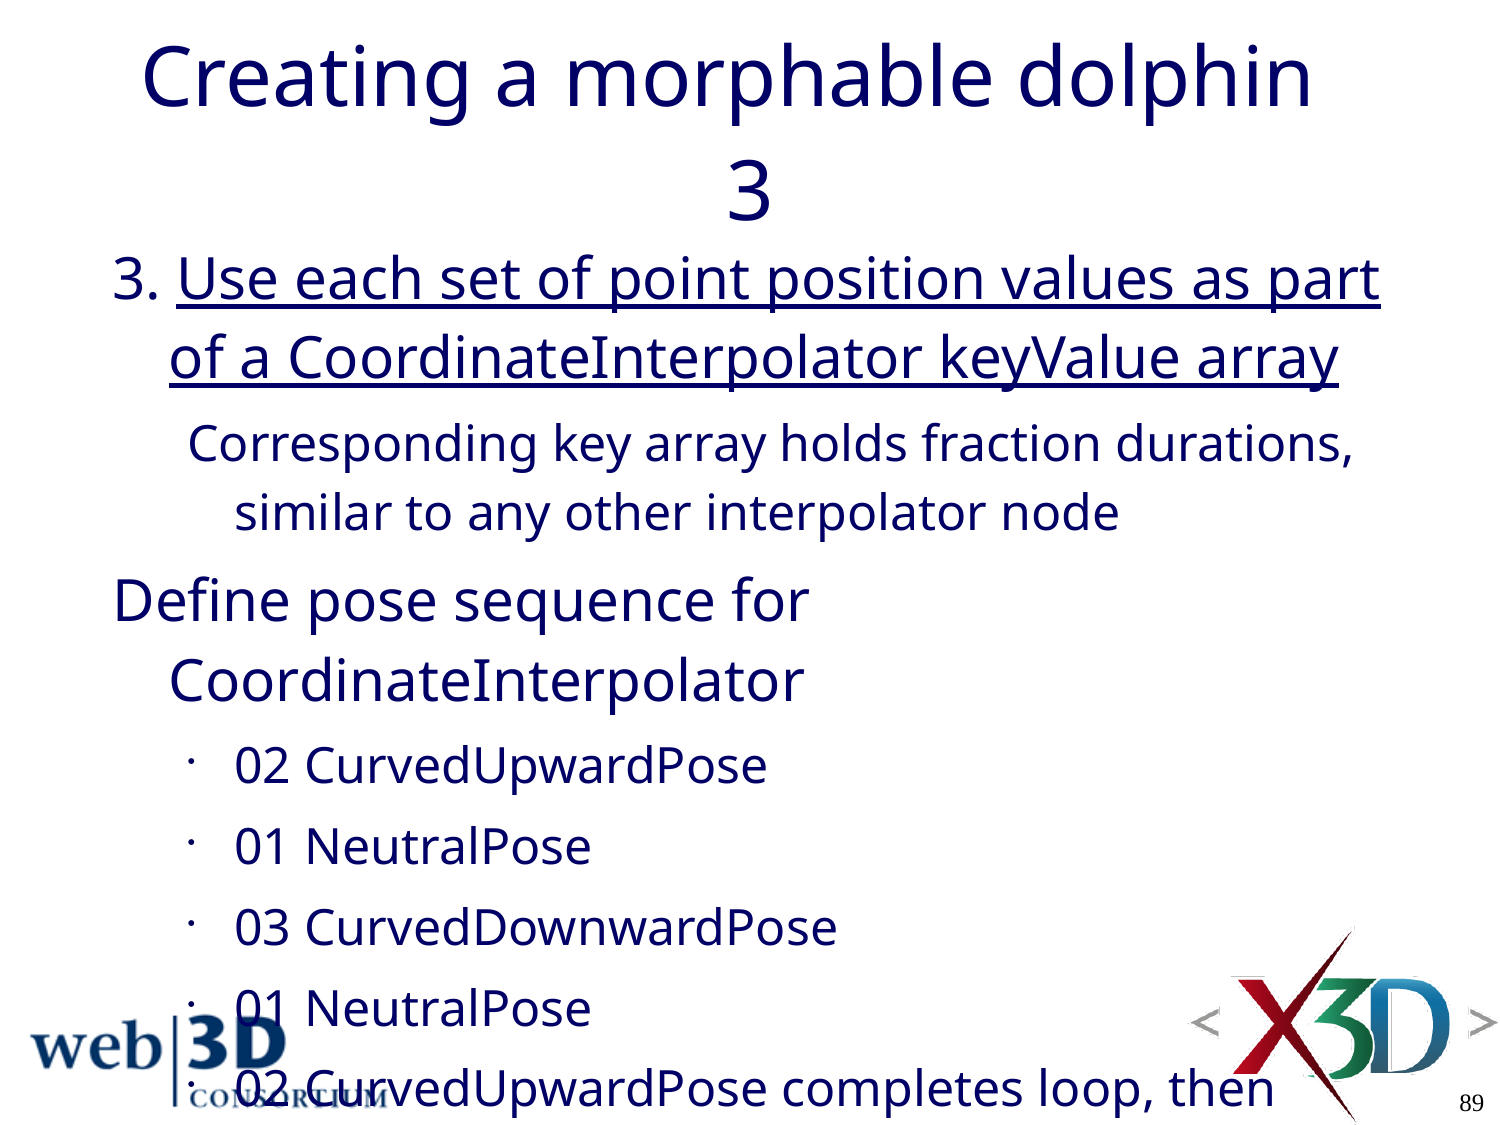

# Creating a morphable dolphin 3
3. Use each set of point position values as part of a CoordinateInterpolator keyValue array
Corresponding key array holds fraction durations, similar to any other interpolator node
Define pose sequence for CoordinateInterpolator
02 CurvedUpwardPose
01 NeutralPose
03 CurvedDownwardPose
01 NeutralPose
02 CurvedUpwardPose completes loop, then repeat